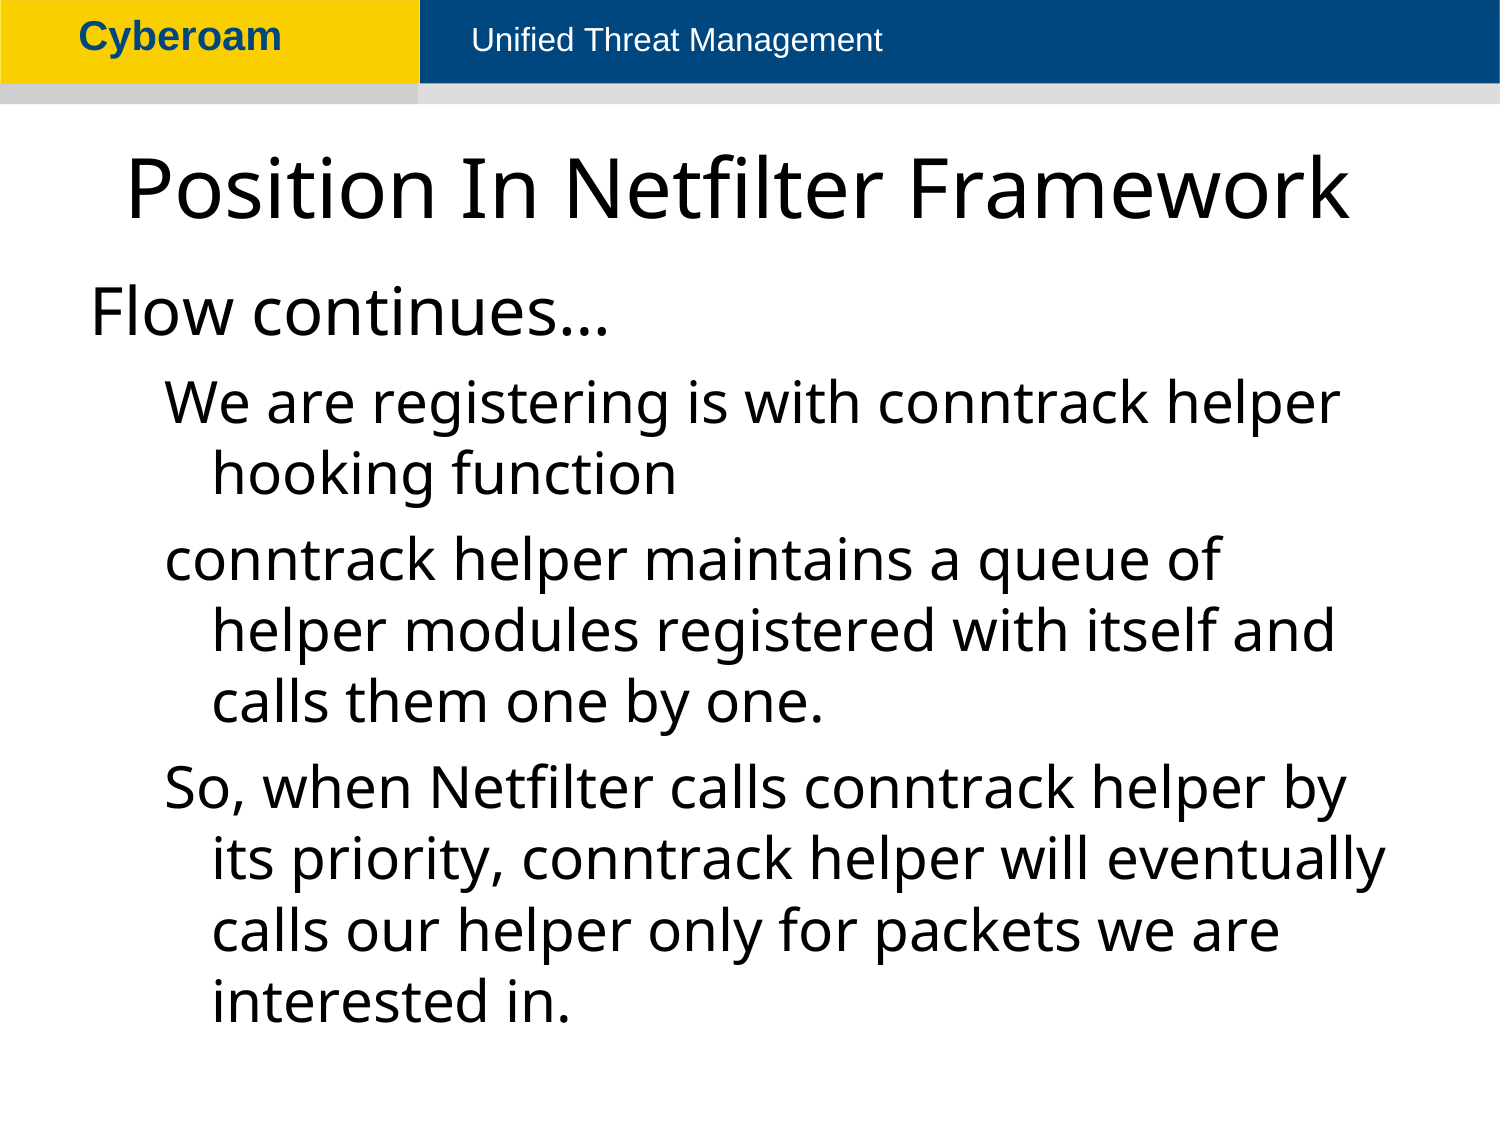

# Position In Netfilter Framework
Flow continues…
We are registering is with conntrack helper hooking function
conntrack helper maintains a queue of helper modules registered with itself and calls them one by one.
So, when Netfilter calls conntrack helper by its priority, conntrack helper will eventually calls our helper only for packets we are interested in.